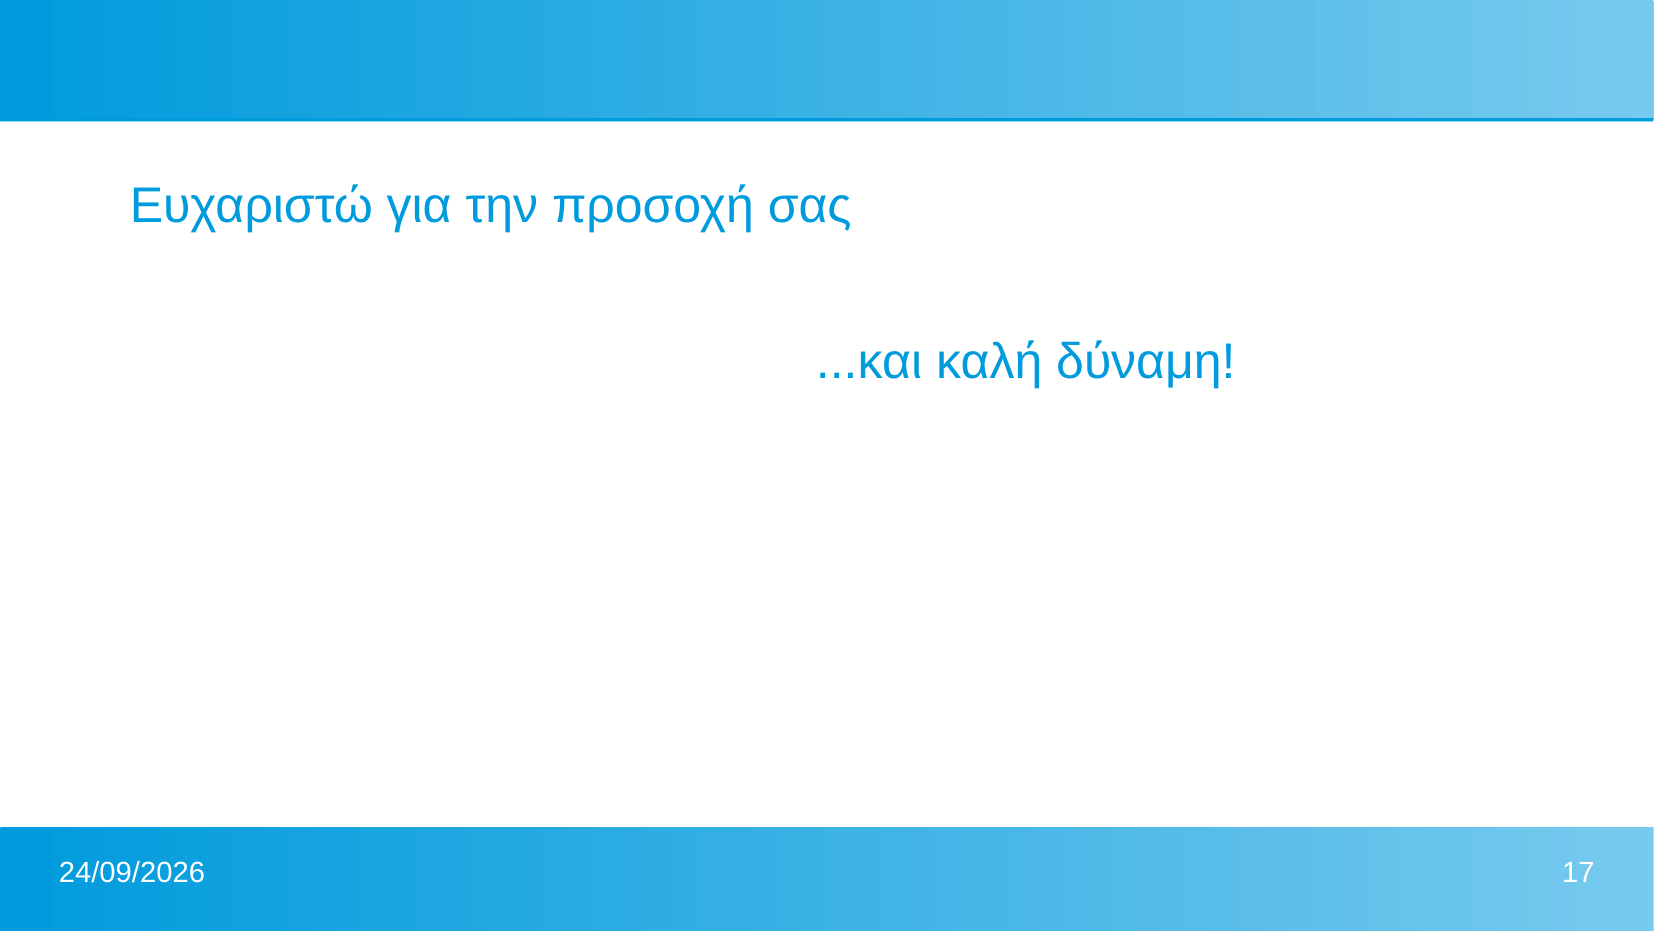

#
Ευχαριστώ για την προσοχή σας
 ...και καλή δύναμη!
17